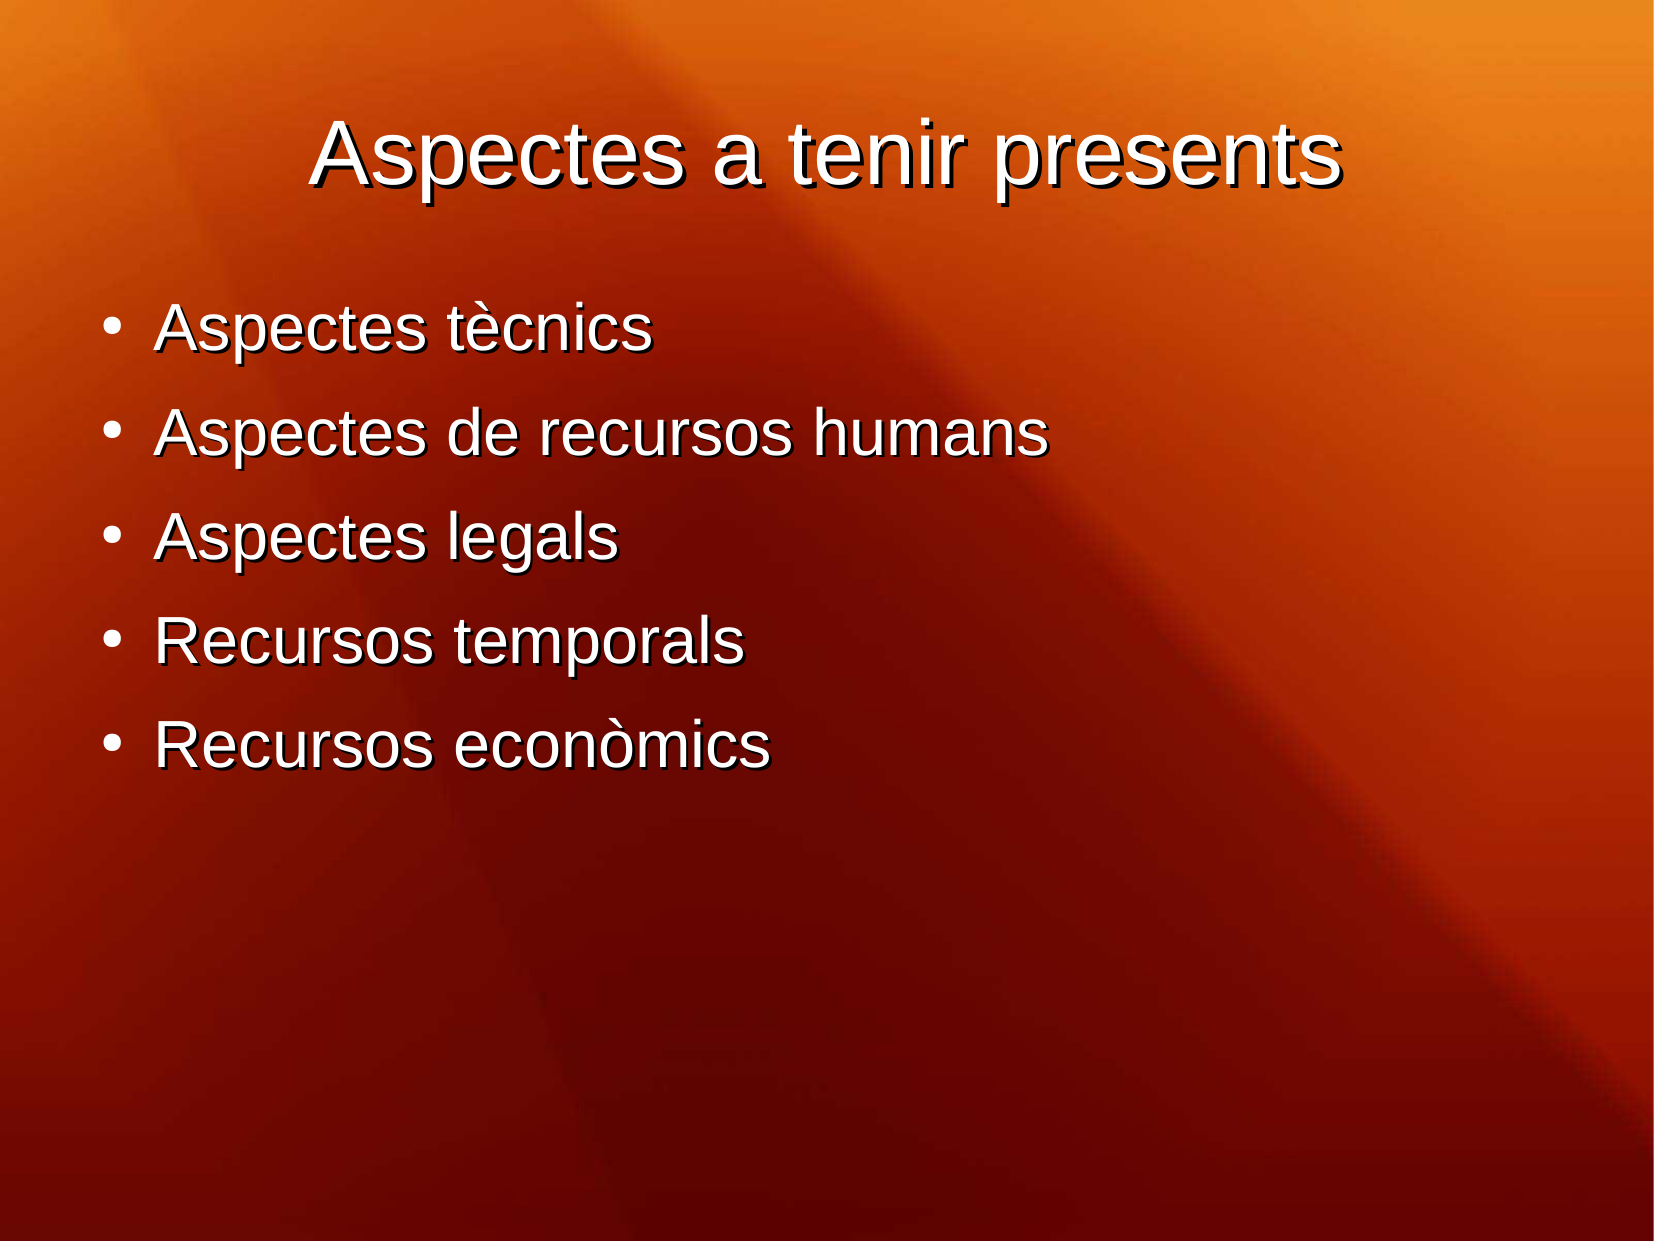

# Aspectes a tenir presents
Aspectes tècnics
Aspectes de recursos humans
Aspectes legals
Recursos temporals
Recursos econòmics